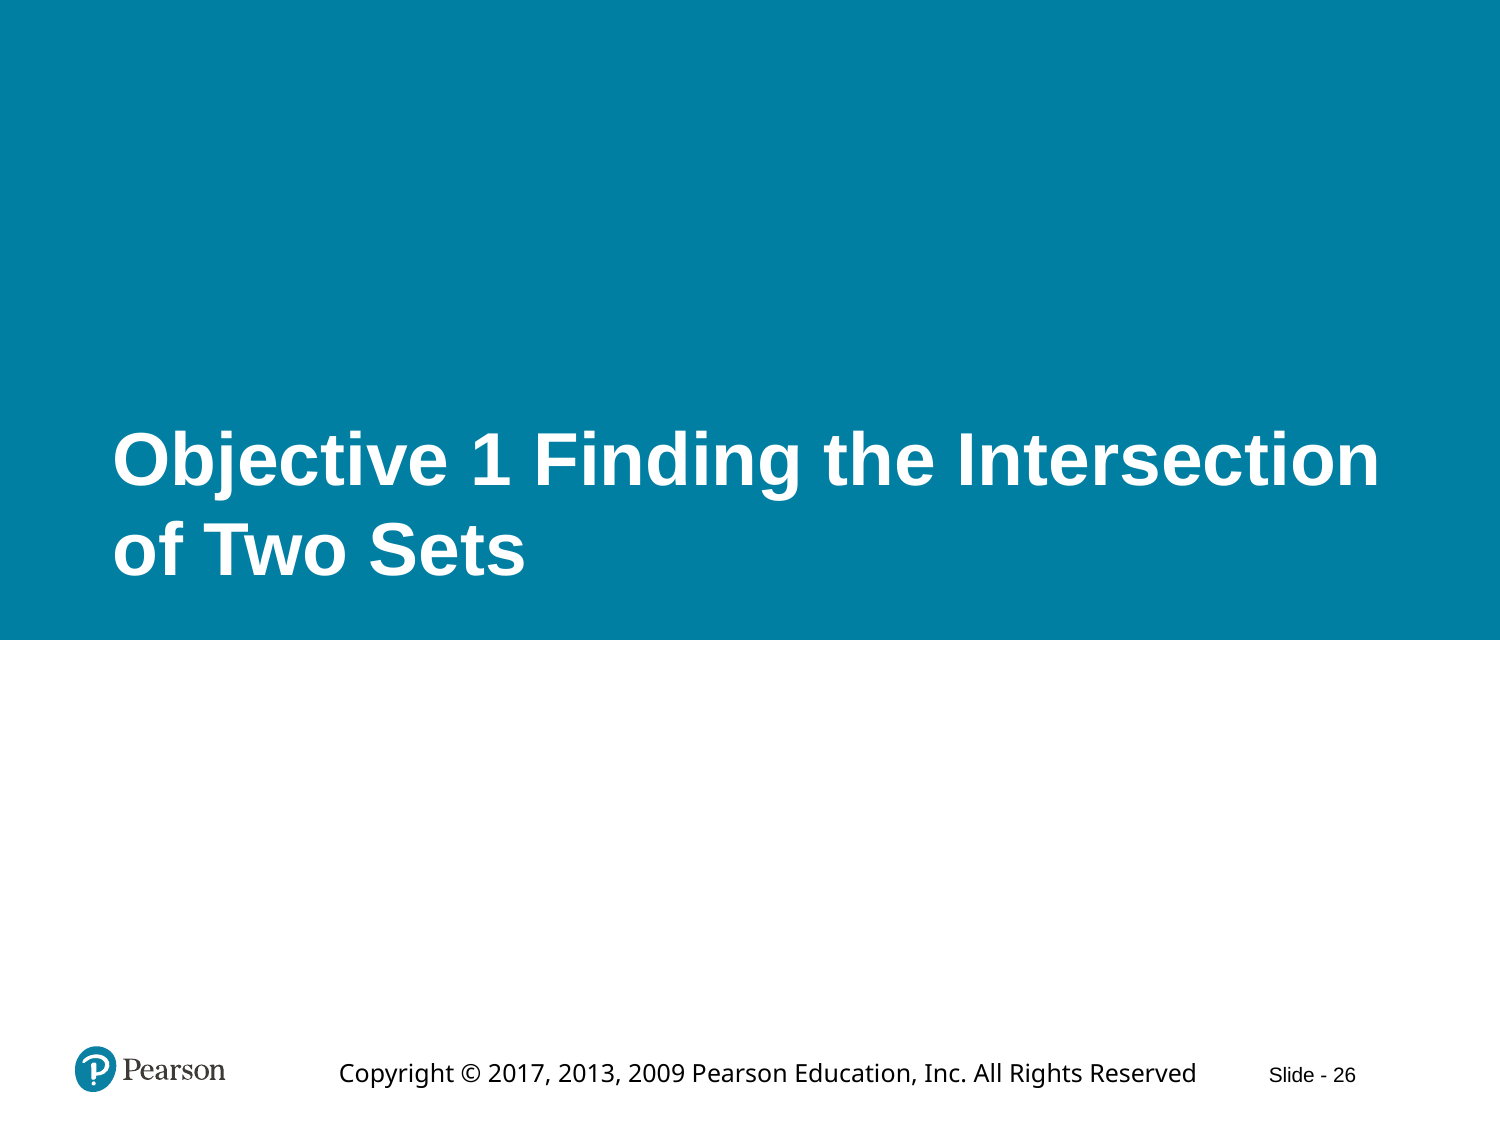

# Objective 1 Finding the Intersection of Two Sets